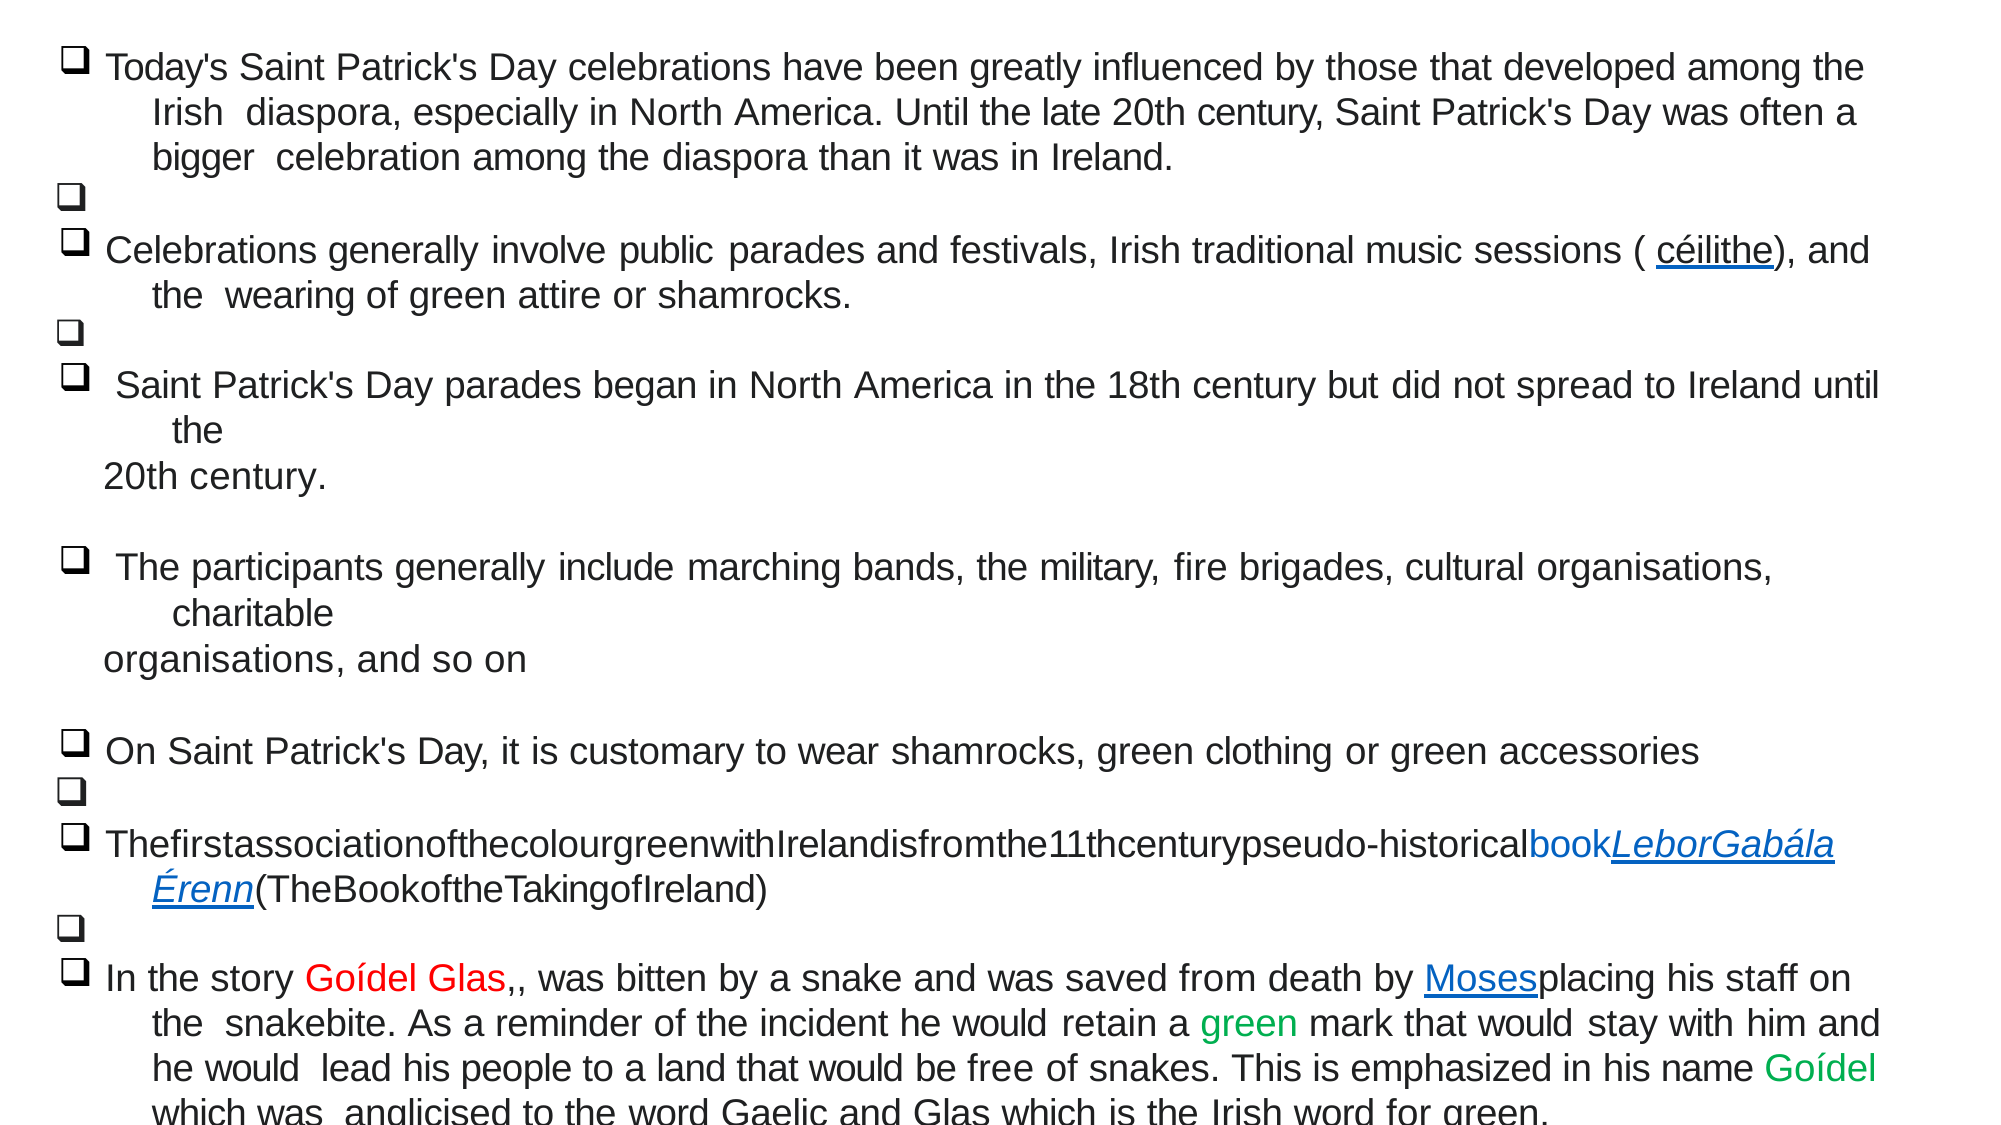

Today's Saint Patrick's Day celebrations have been greatly influenced by those that developed among the Irish diaspora, especially in North America. Until the late 20th century, Saint Patrick's Day was often a bigger celebration among the diaspora than it was in Ireland.
Celebrations generally involve public parades and festivals, Irish traditional music sessions ( céilithe), and the wearing of green attire or shamrocks.
Saint Patrick's Day parades began in North America in the 18th century but did not spread to Ireland until the
20th century.
The participants generally include marching bands, the military, fire brigades, cultural organisations, charitable
organisations, and so on
On Saint Patrick's Day, it is customary to wear shamrocks, green clothing or green accessories
ThefirstassociationofthecolourgreenwithIrelandisfromthe11thcenturypseudo-historicalbookLeborGabálaÉrenn(TheBookoftheTakingofIreland)
In the story Goídel Glas,, was bitten by a snake and was saved from death by Mosesplacing his staff on the snakebite. As a reminder of the incident he would retain a green mark that would stay with him and he would lead his people to a land that would be free of snakes. This is emphasized in his name Goídel which was anglicised to the word Gaelic and Glas which is the Irish word for green.